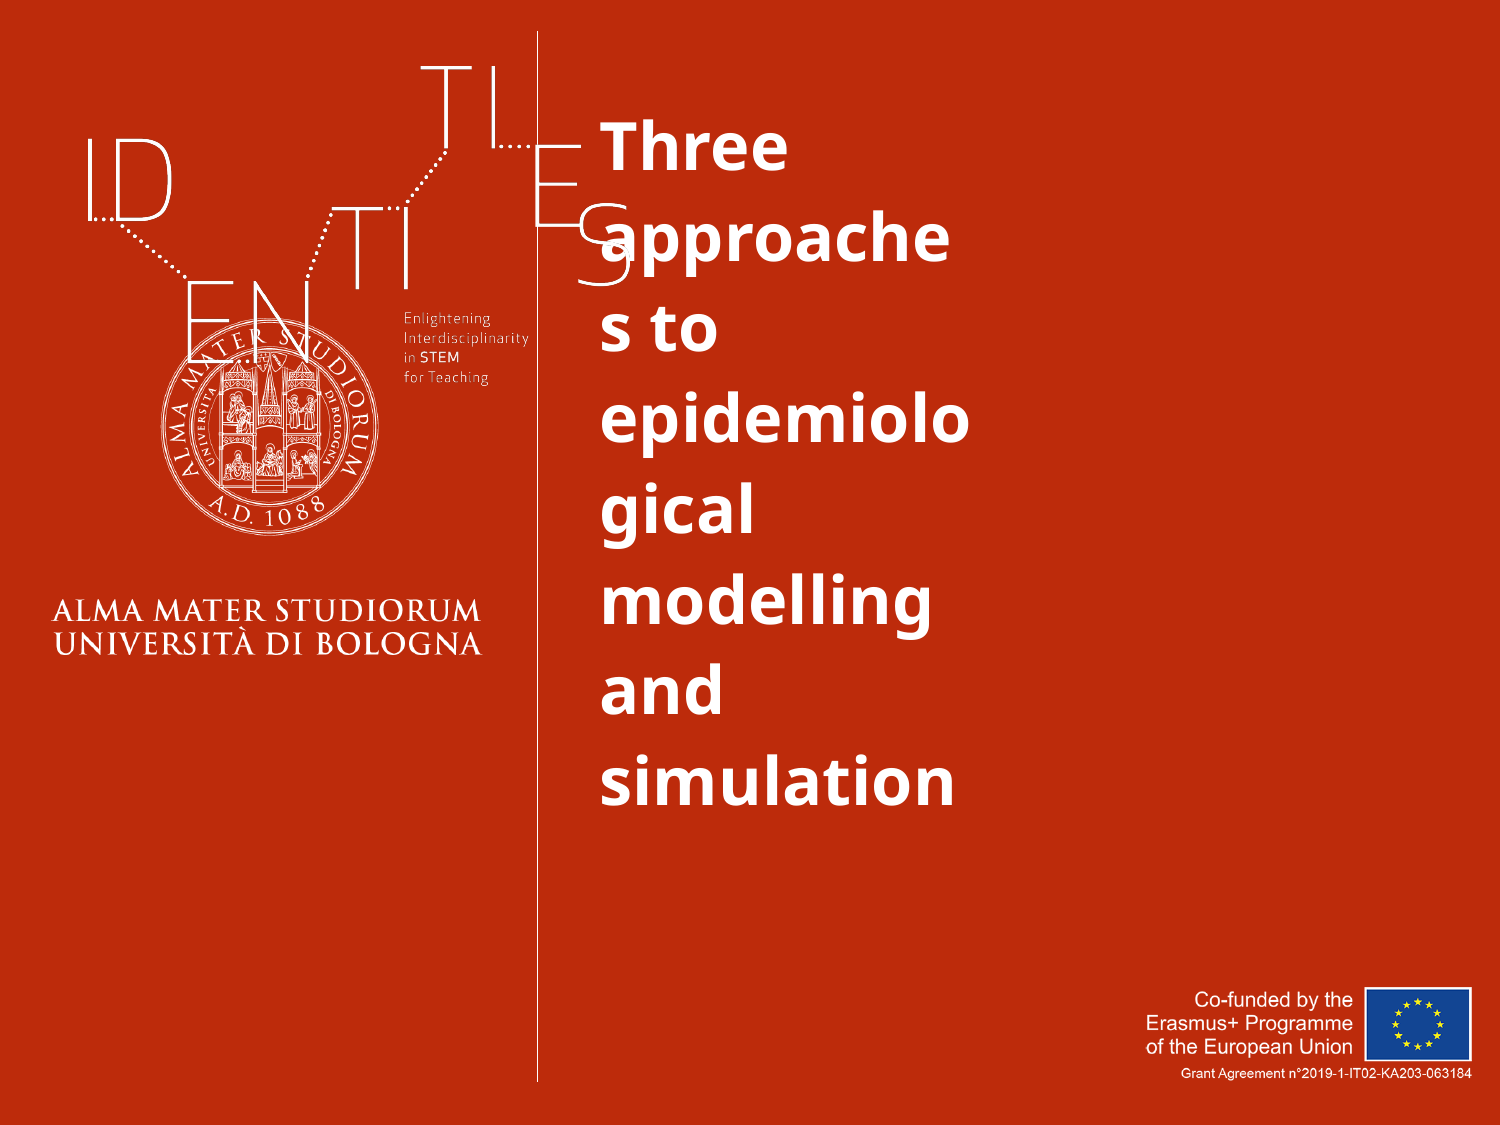

# Three approaches to epidemiological modelling and simulation